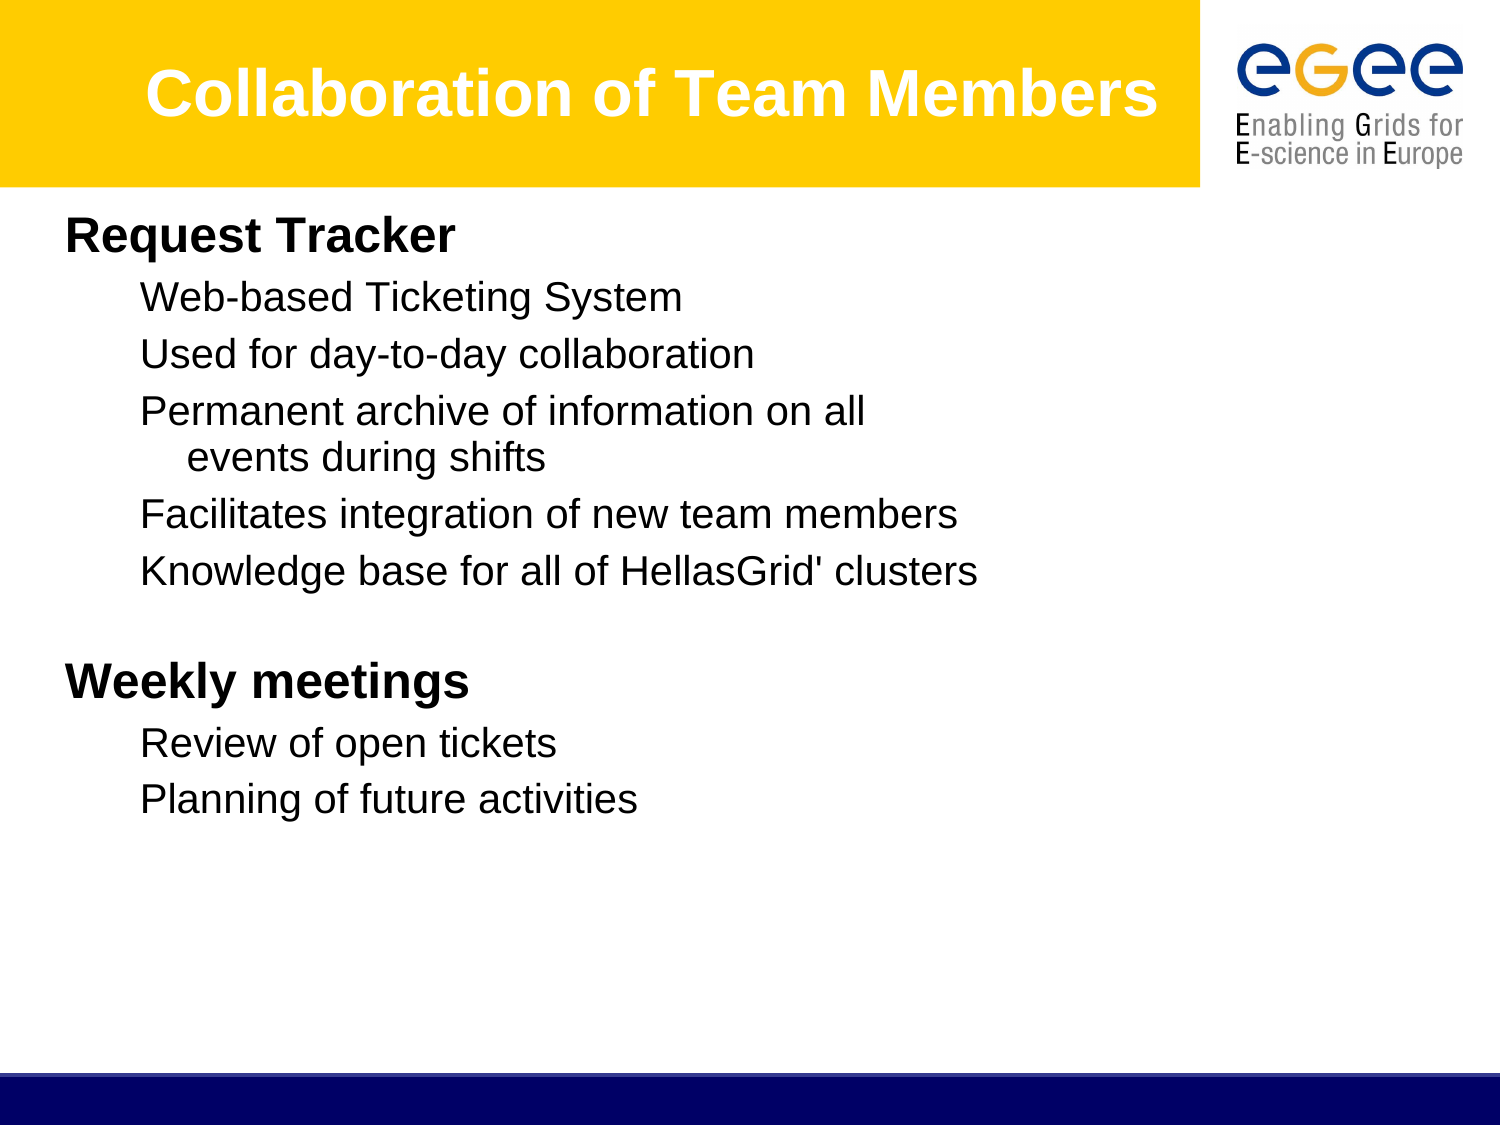

# Collaboration of Team Members
Request Tracker
Web-based Ticketing System
Used for day-to-day collaboration
Permanent archive of information on all
events during shifts
Facilitates integration of new team members
Knowledge base for all of HellasGrid' clusters
Weekly meetings
Review of open tickets
Planning of future activities